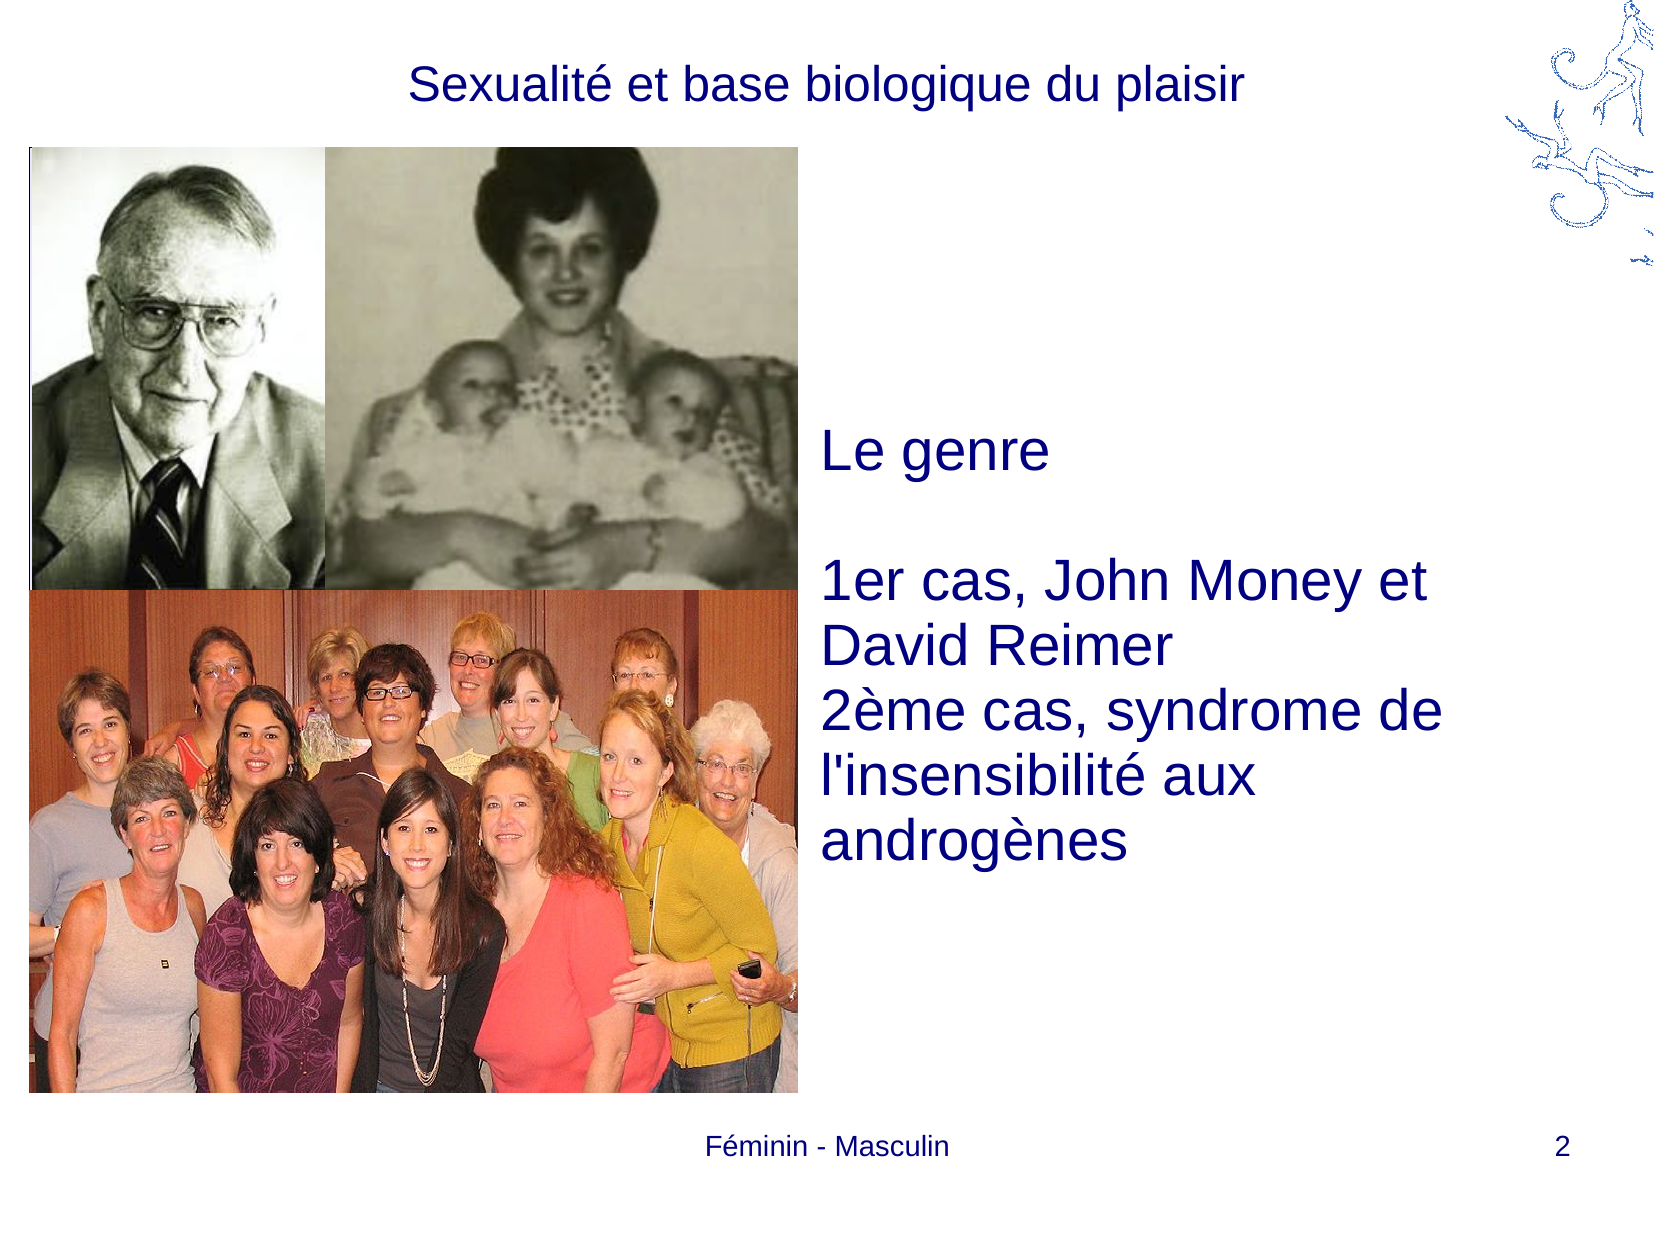

# Sexualité et base biologique du plaisir
Le genre
1er cas, John Money et David Reimer
2ème cas, syndrome de l'insensibilité aux androgènes
Féminin - Masculin
2